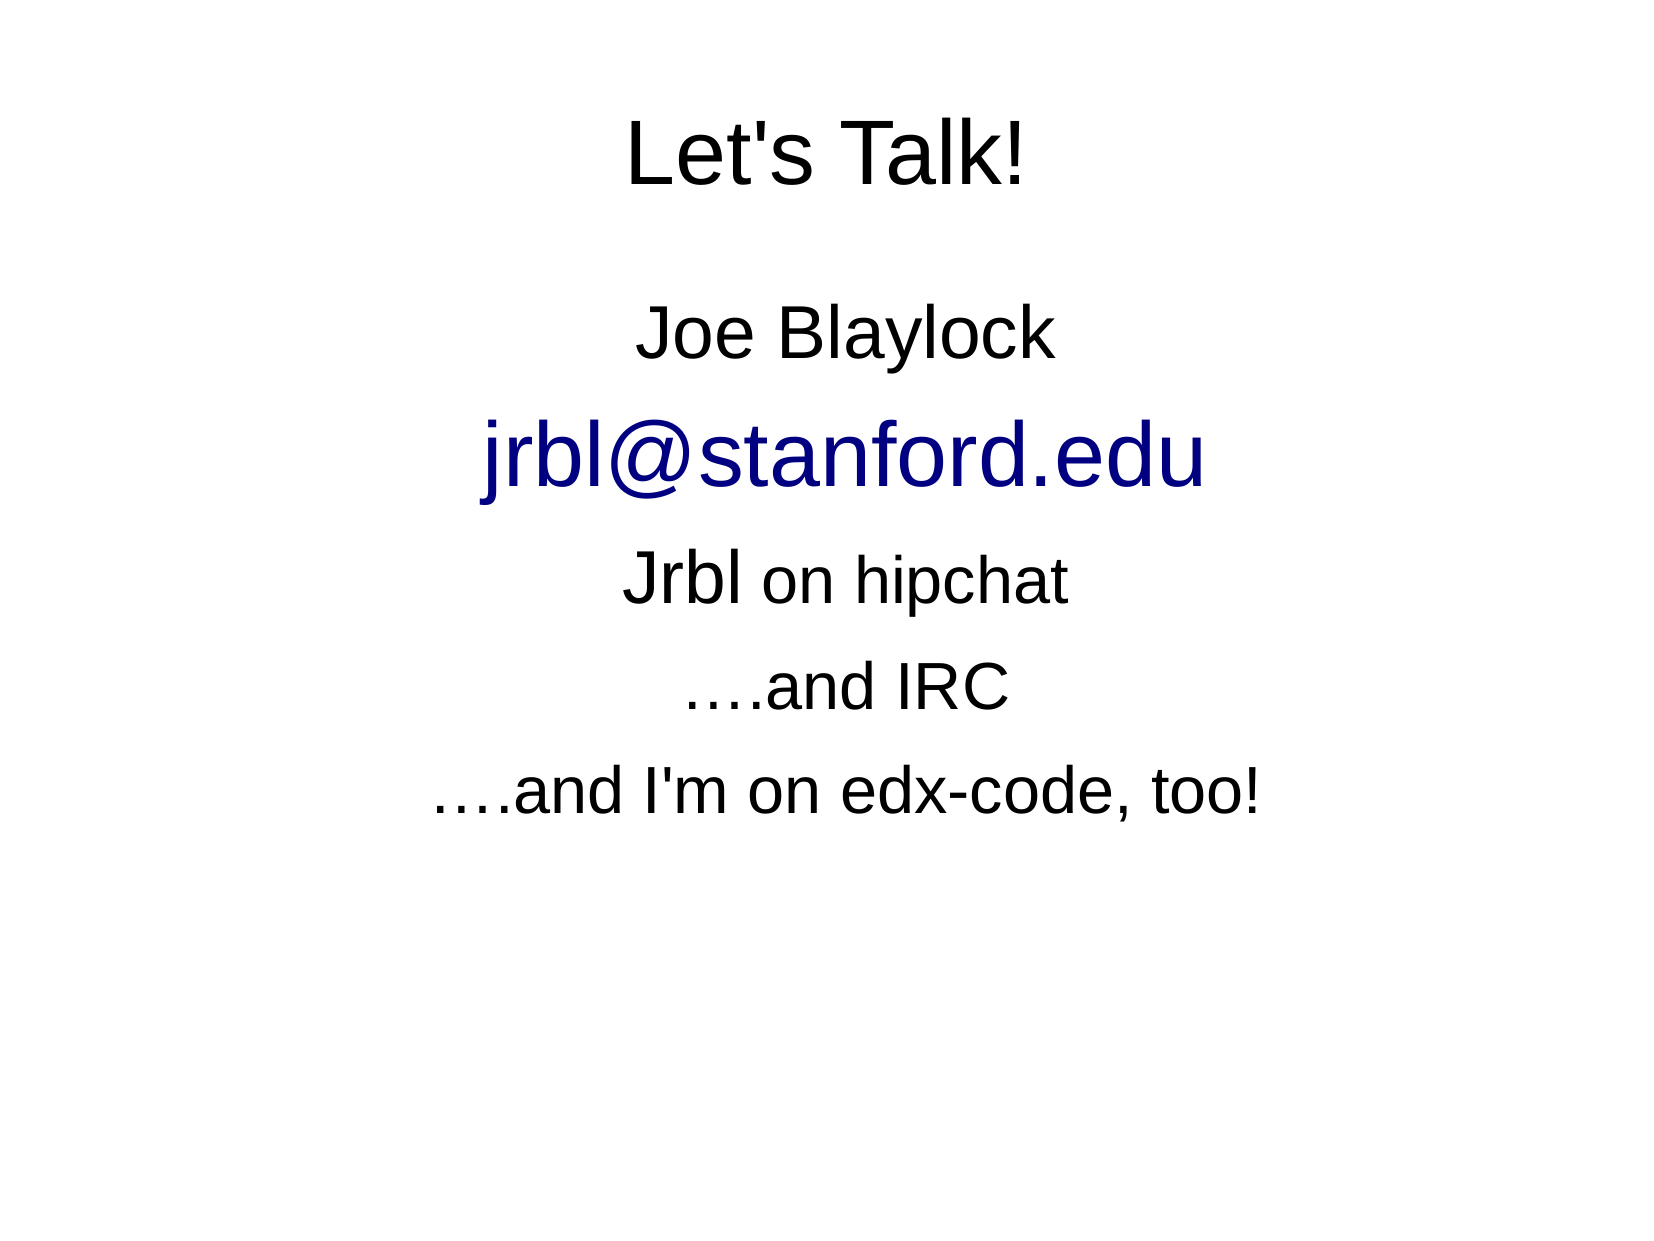

# Let's Talk!
Joe Blaylock
jrbl@stanford.edu
Jrbl on hipchat
….and IRC
….and I'm on edx-code, too!